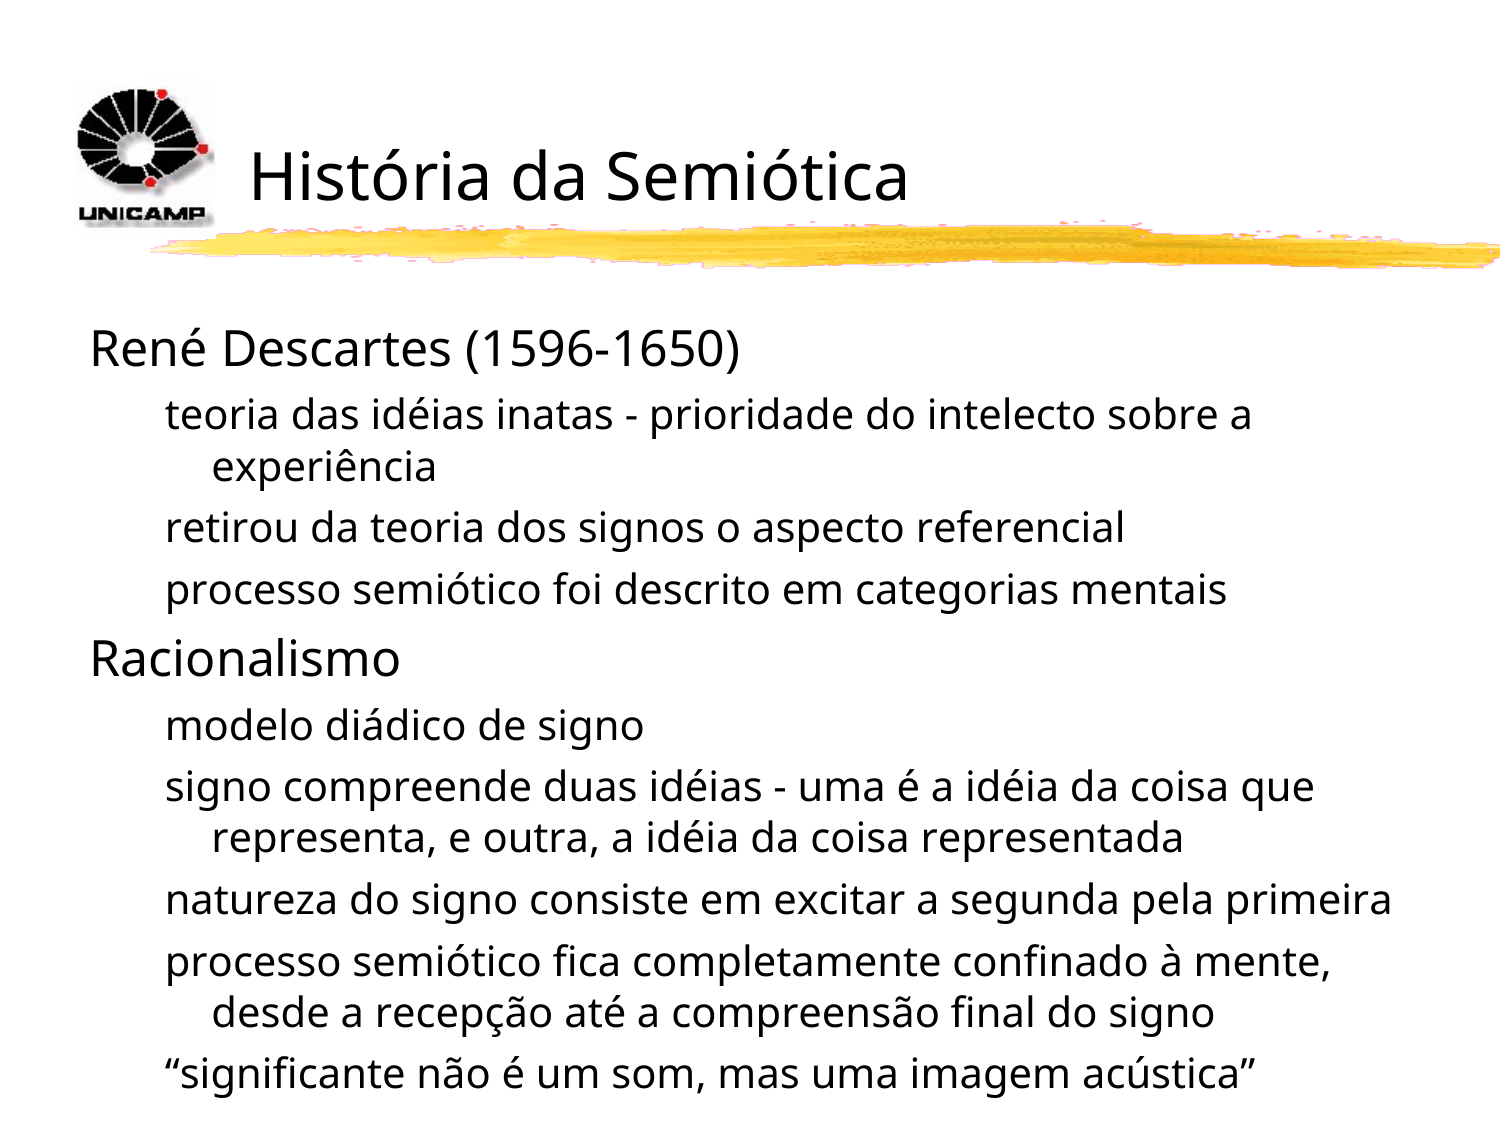

# História da Semiótica
René Descartes (1596-1650)
teoria das idéias inatas - prioridade do intelecto sobre a experiência
retirou da teoria dos signos o aspecto referencial
processo semiótico foi descrito em categorias mentais
Racionalismo
modelo diádico de signo
signo compreende duas idéias - uma é a idéia da coisa que representa, e outra, a idéia da coisa representada
natureza do signo consiste em excitar a segunda pela primeira
processo semiótico fica completamente confinado à mente, desde a recepção até a compreensão final do signo
“significante não é um som, mas uma imagem acústica”